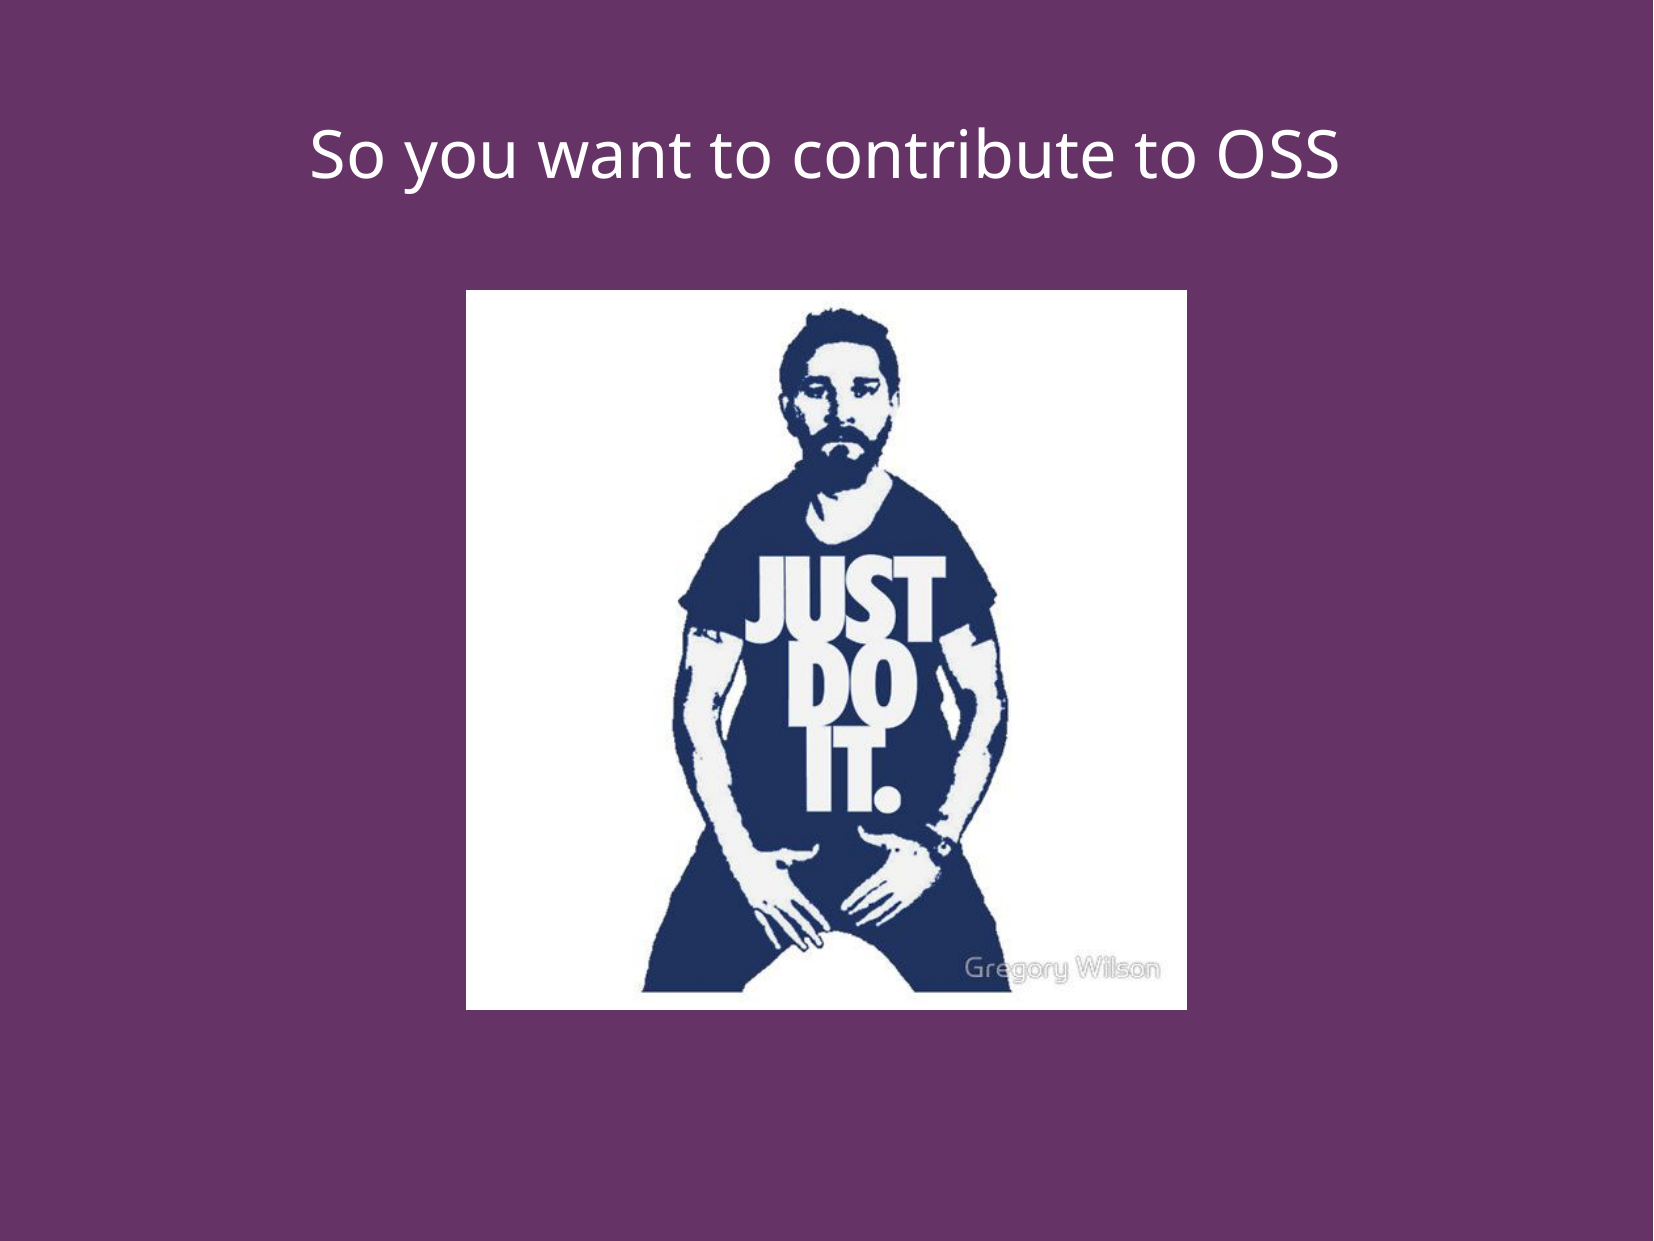

# So you want to contribute to OSS